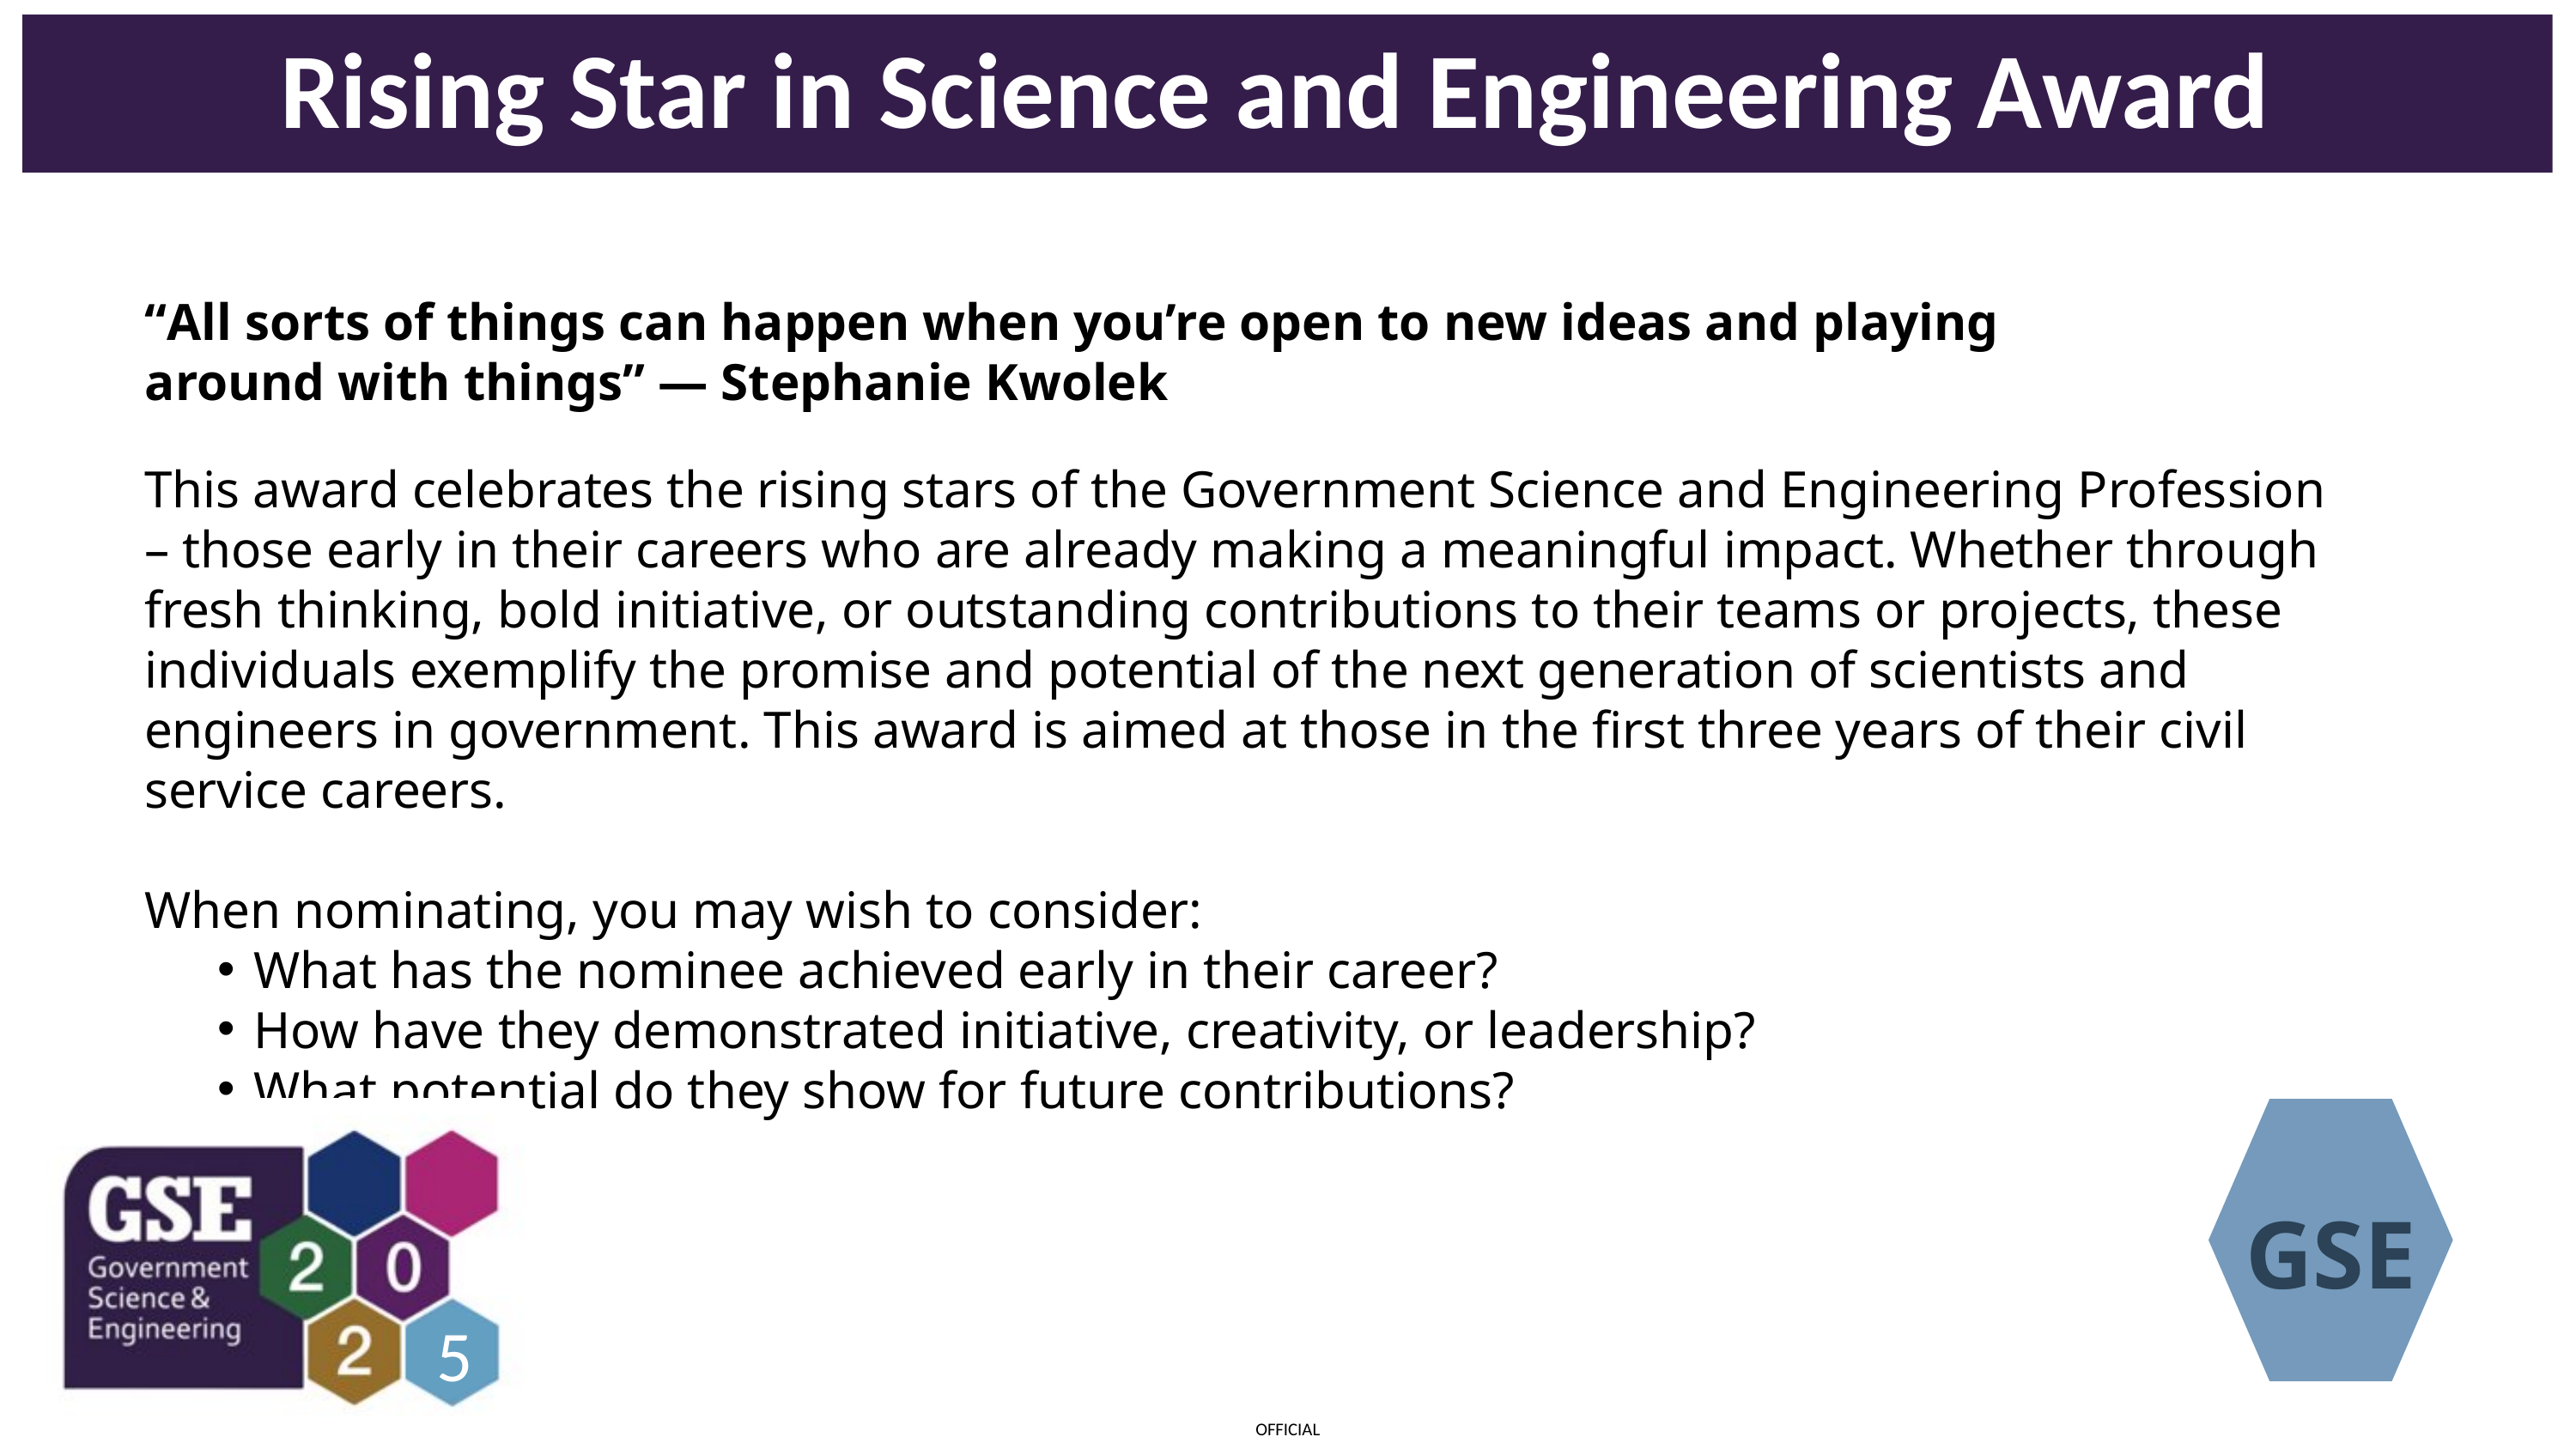

# Rising Star in Science and Engineering Award
“All sorts of things can happen when you’re open to new ideas and playing around with things” ― Stephanie Kwolek
This award celebrates the rising stars of the Government Science and Engineering Profession – those early in their careers who are already making a meaningful impact. Whether through fresh thinking, bold initiative, or outstanding contributions to their teams or projects, these individuals exemplify the promise and potential of the next generation of scientists and engineers in government. This award is aimed at those in the first three years of their civil service careers.
When nominating, you may wish to consider:
What has the nominee achieved early in their career?
How have they demonstrated initiative, creativity, or leadership?
What potential do they show for future contributions?
5
GSE